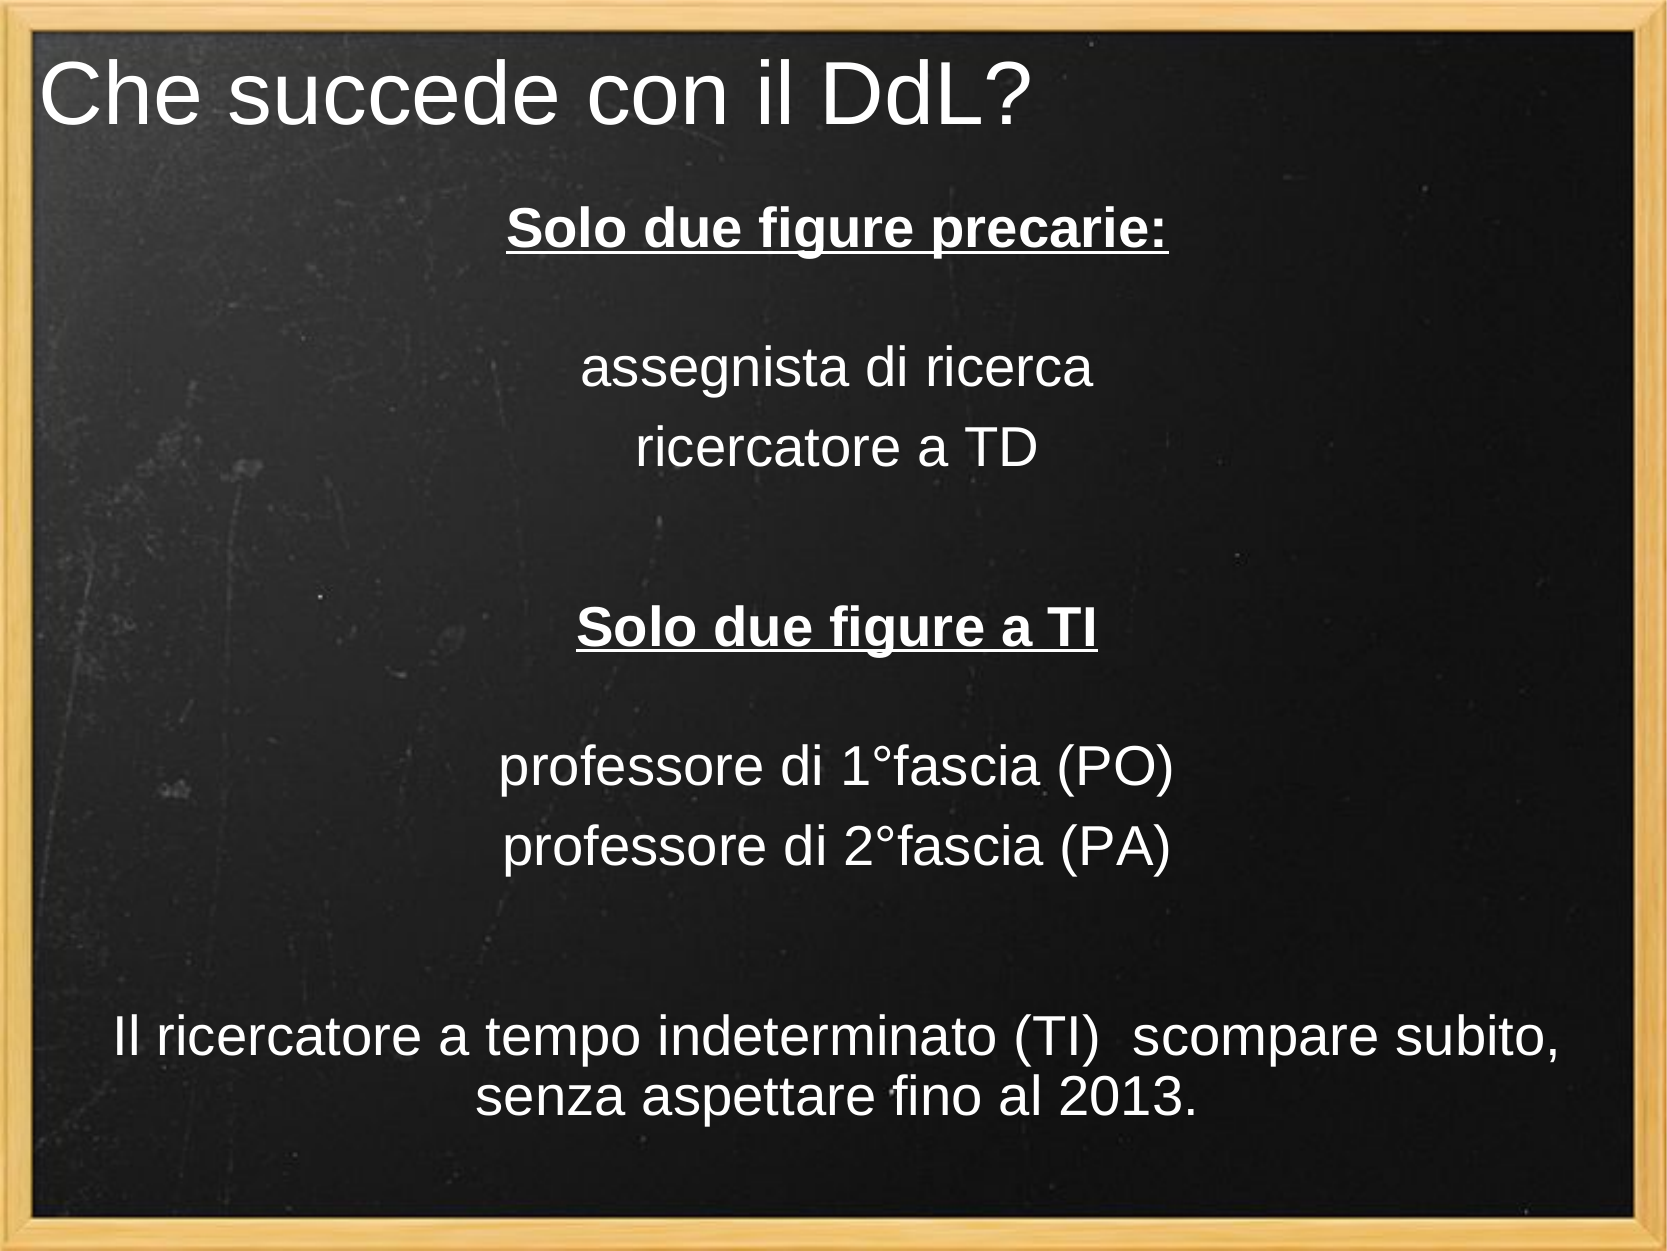

# Che succede con il DdL?
Solo due figure precarie:
assegnista di ricerca
ricercatore a TD
Solo due figure a TI
professore di 1°fascia (PO)
professore di 2°fascia (PA)
Il ricercatore a tempo indeterminato (TI)  scompare subito, senza aspettare fino al 2013.